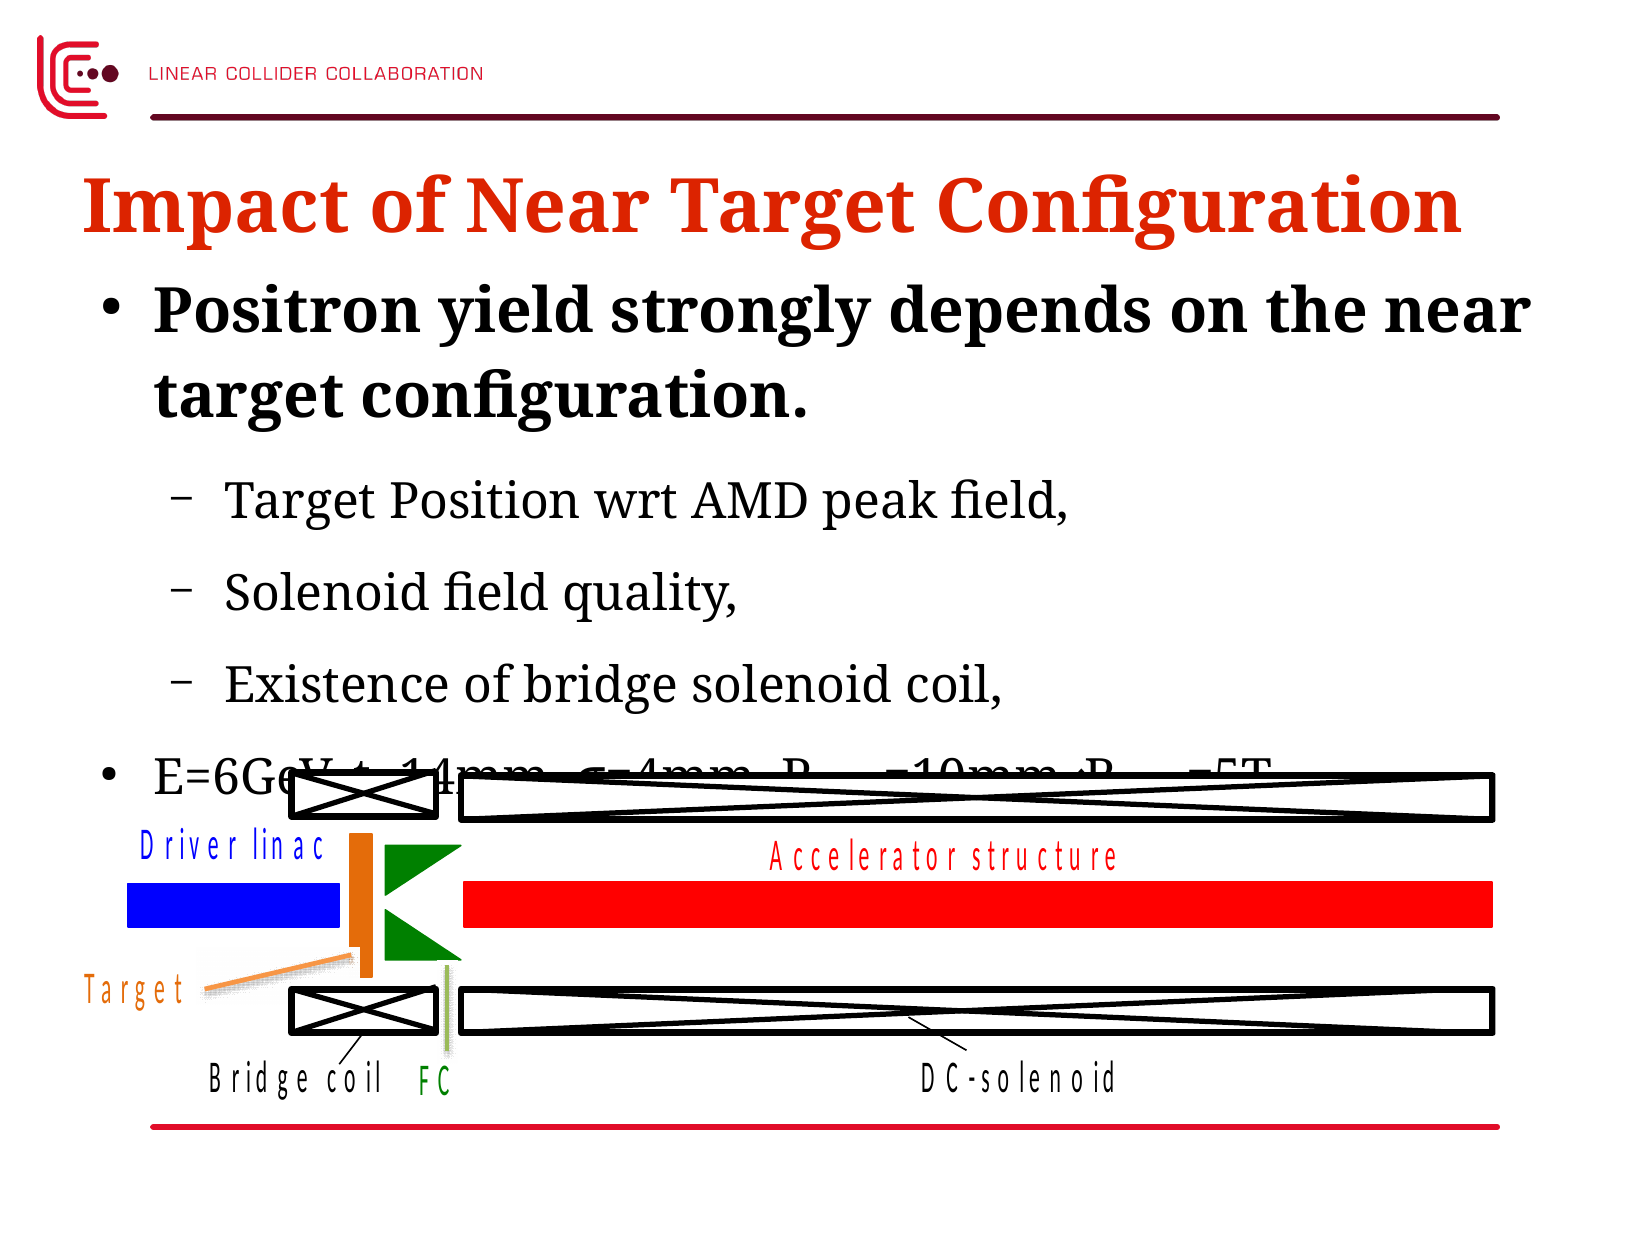

# Impact of Near Target Configuration
Positron yield strongly depends on the near target configuration.
Target Position wrt AMD peak field,
Solenoid field quality,
Existence of bridge solenoid coil,
E=6GeV, t=14mm, σ=4mm, RAMD=10mm、BAMD=5T